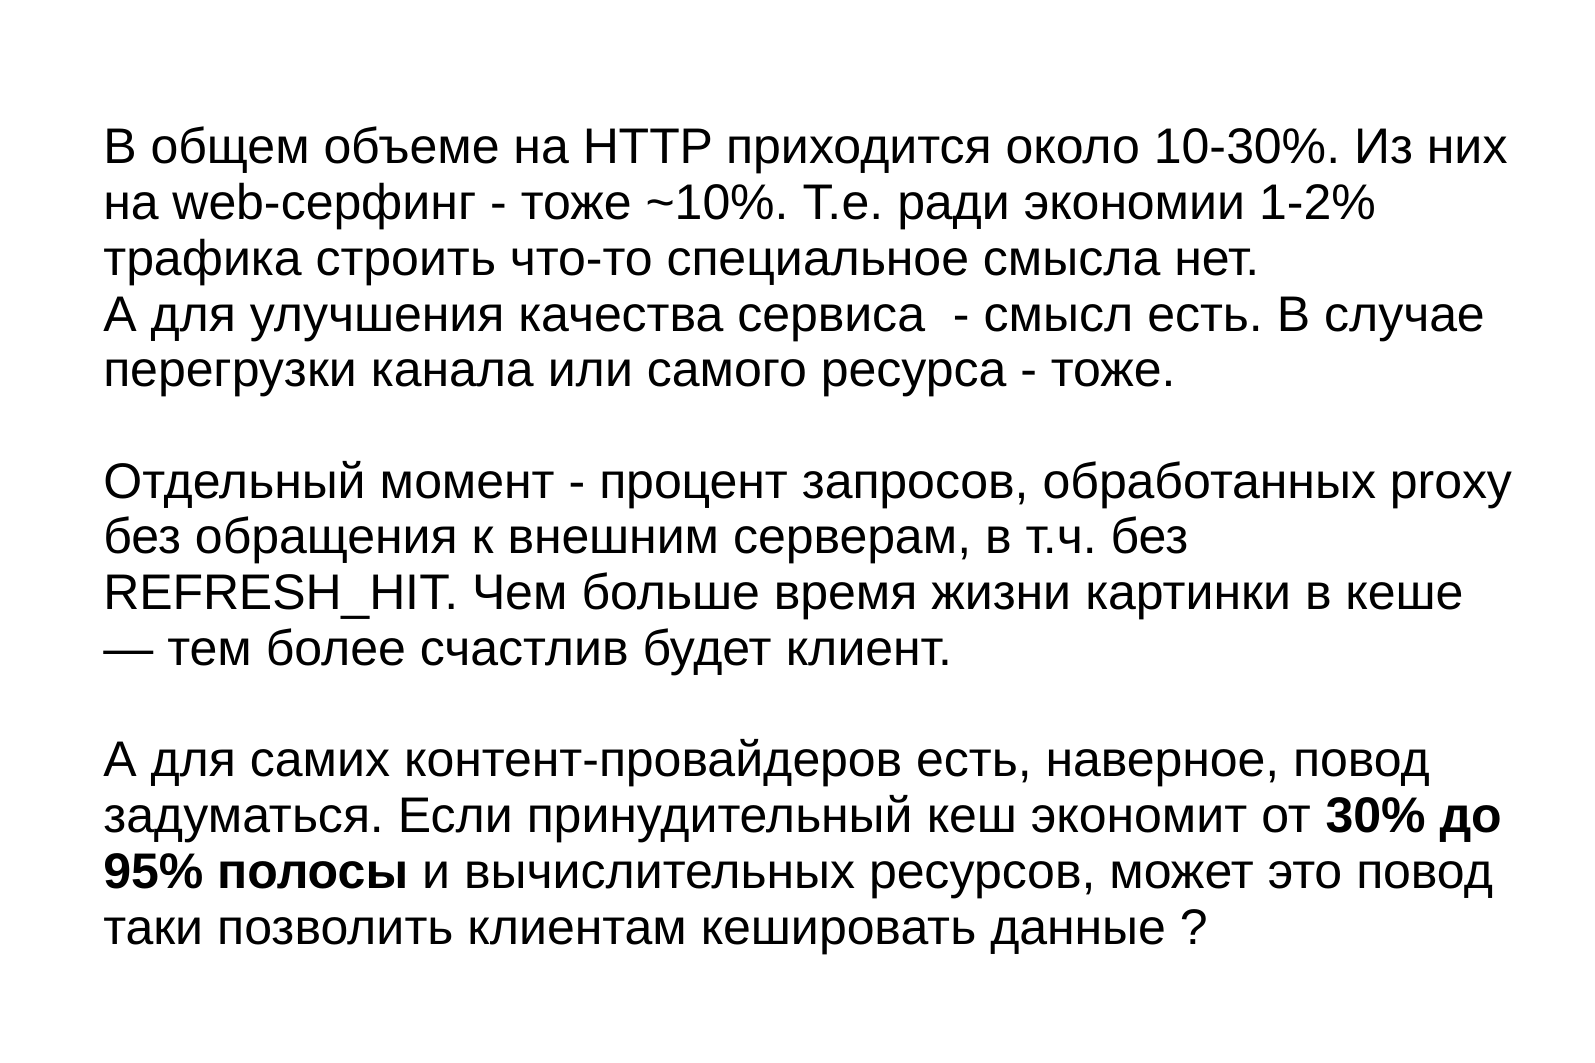

В общем объеме на HTTP приходится около 10-30%. Из них на web-серфинг - тоже ~10%. Т.е. ради экономии 1-2% трафика строить что-то специальное смысла нет.
А для улучшения качества сервиса - смысл есть. В случае перегрузки канала или самого ресурса - тоже.
Отдельный момент - процент запросов, обработанных proxy без обращения к внешним серверам, в т.ч. без REFRESH_HIT. Чем больше время жизни картинки в кеше — тем более счастлив будет клиент.
А для самих контент-провайдеров есть, наверное, повод задуматься. Если принудительный кеш экономит от 30% до 95% полосы и вычислительных ресурсов, может это повод таки позволить клиентам кешировать данные ?